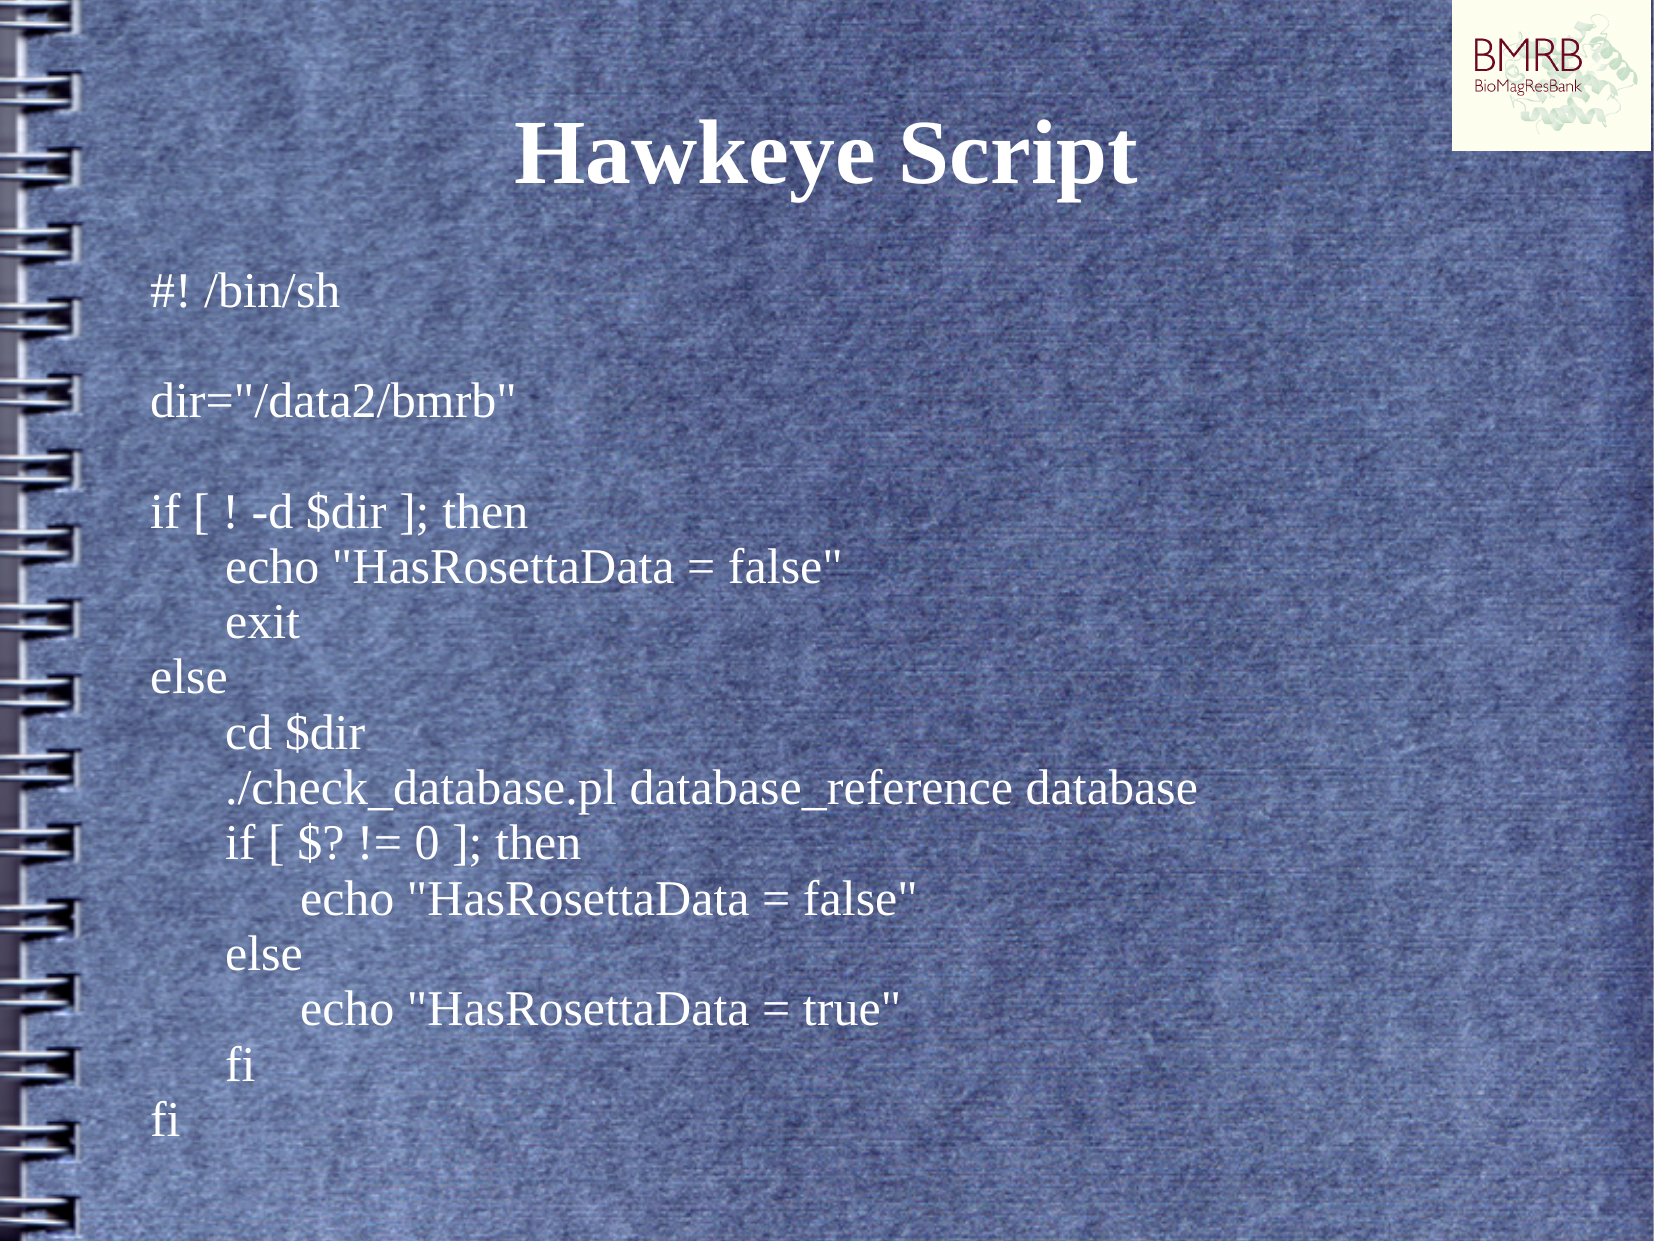

# Hawkeye Script
#! /bin/sh
dir="/data2/bmrb"
if [ ! -d $dir ]; then
	echo "HasRosettaData = false"
	exit
else
	cd $dir
	./check_database.pl database_reference database
	if [ $? != 0 ]; then
		echo "HasRosettaData = false"
	else
		echo "HasRosettaData = true"
	fi
fi